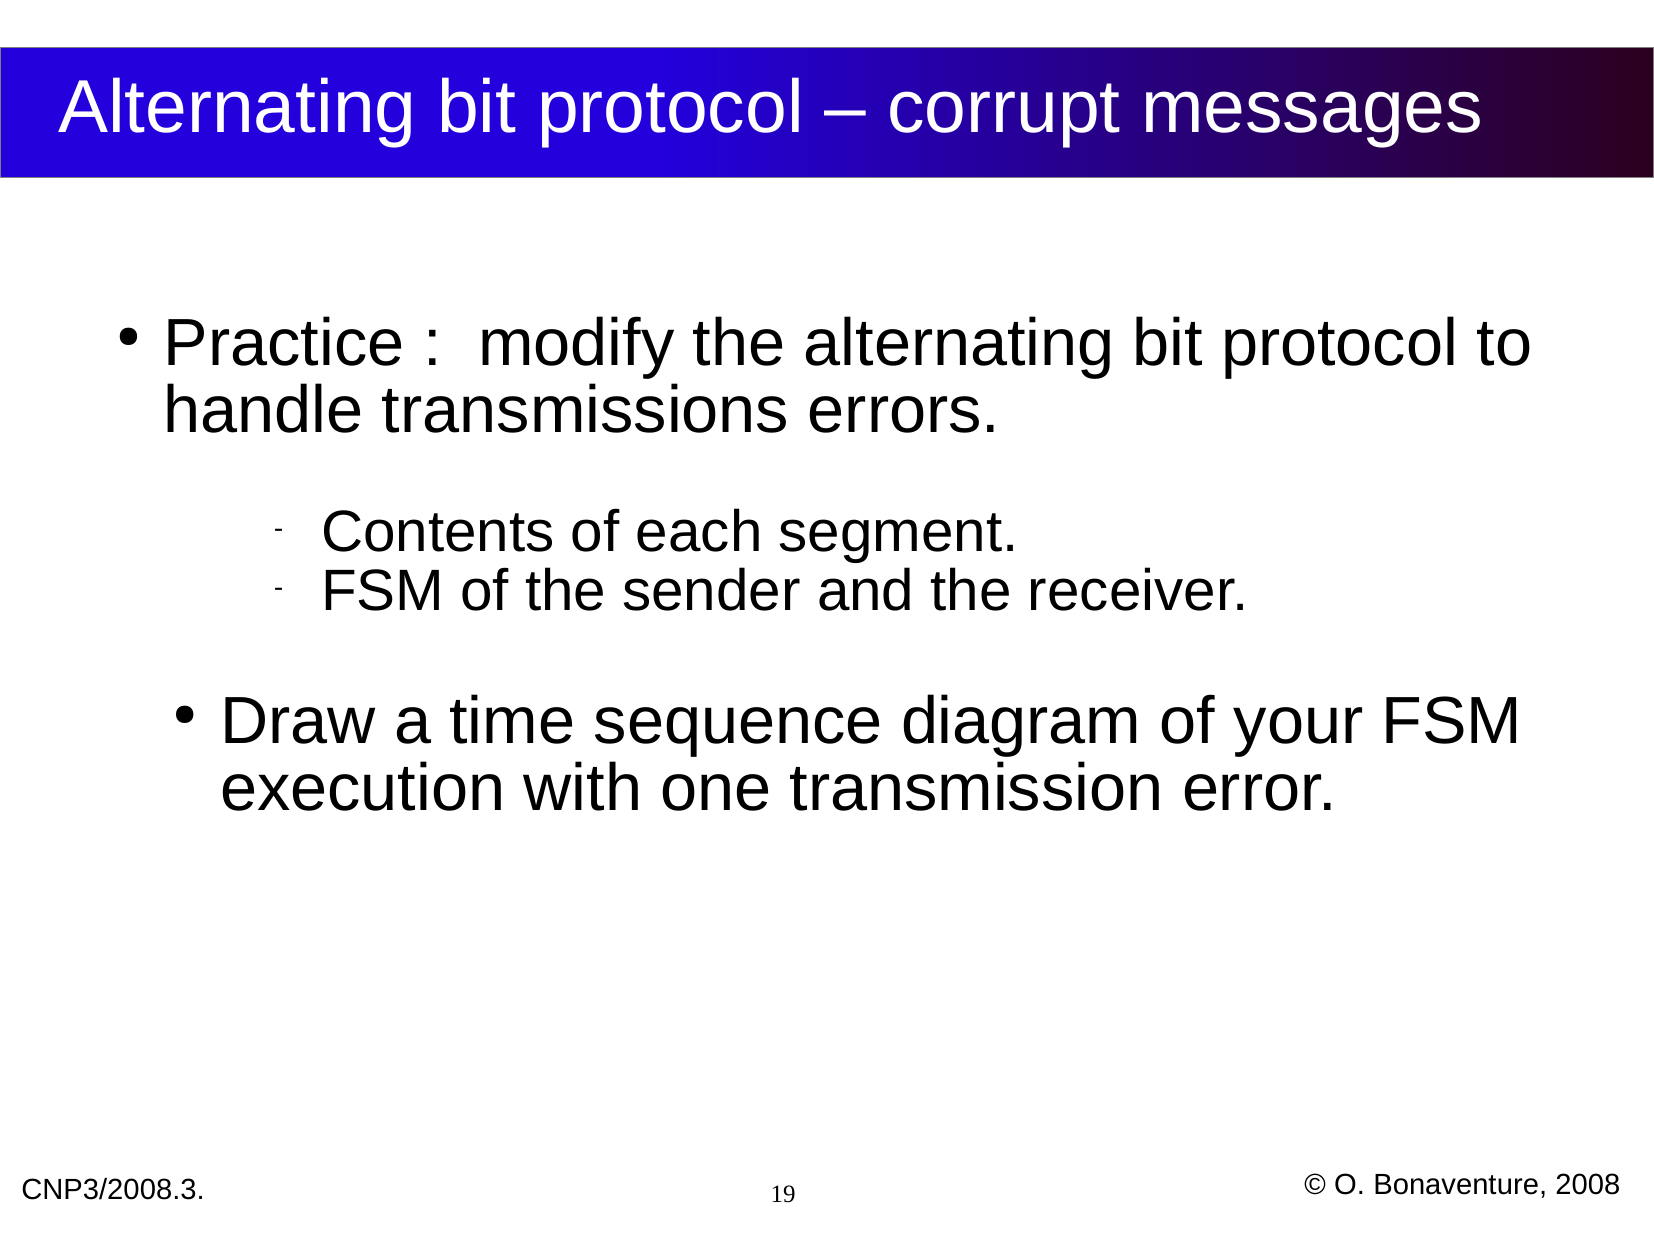

# Alternating bit protocol – corrupt messages
Practice : modify the alternating bit protocol to handle transmissions errors.
Contents of each segment.
FSM of the sender and the receiver.
Draw a time sequence diagram of your FSM
execution with one transmission error.
© O. Bonaventure, 2008
CNP3/2008.3.